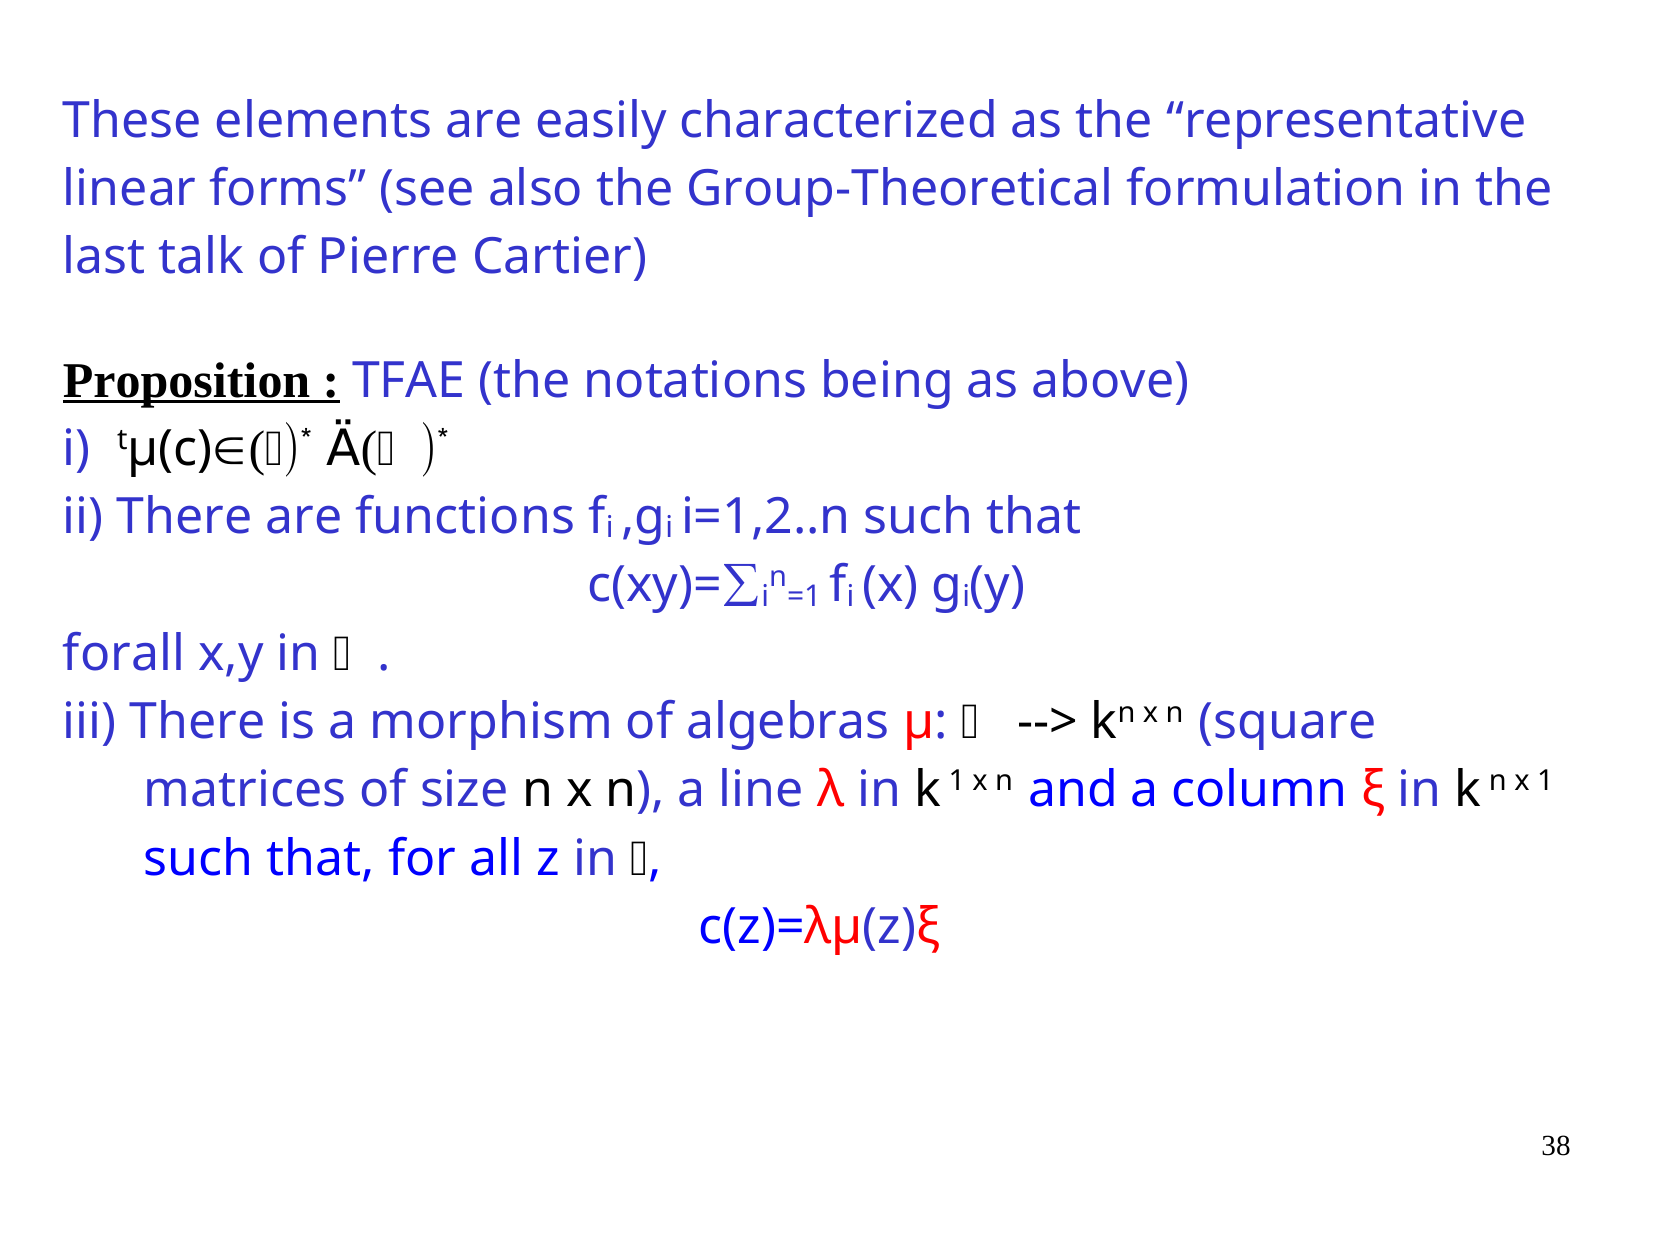

These elements are easily characterized as the “representative linear forms” (see also the Group-Theoretical formulation in the last talk of Pierre Cartier)
Proposition : TFAE (the notations being as above)
i) tµ(c)()* Ä( )*
ii) There are functions fi ,gi i=1,2..n such that
c(xy)=∑in=1 fi (x) gi(y)
forall x,y in  .
iii) There is a morphism of algebras μ:  --> kn x n (square matrices of size n x n), a line λ in k 1 x n and a column ξ in k n x 1 such that, for all z in ,
c(z)=λμ(z)ξ
38